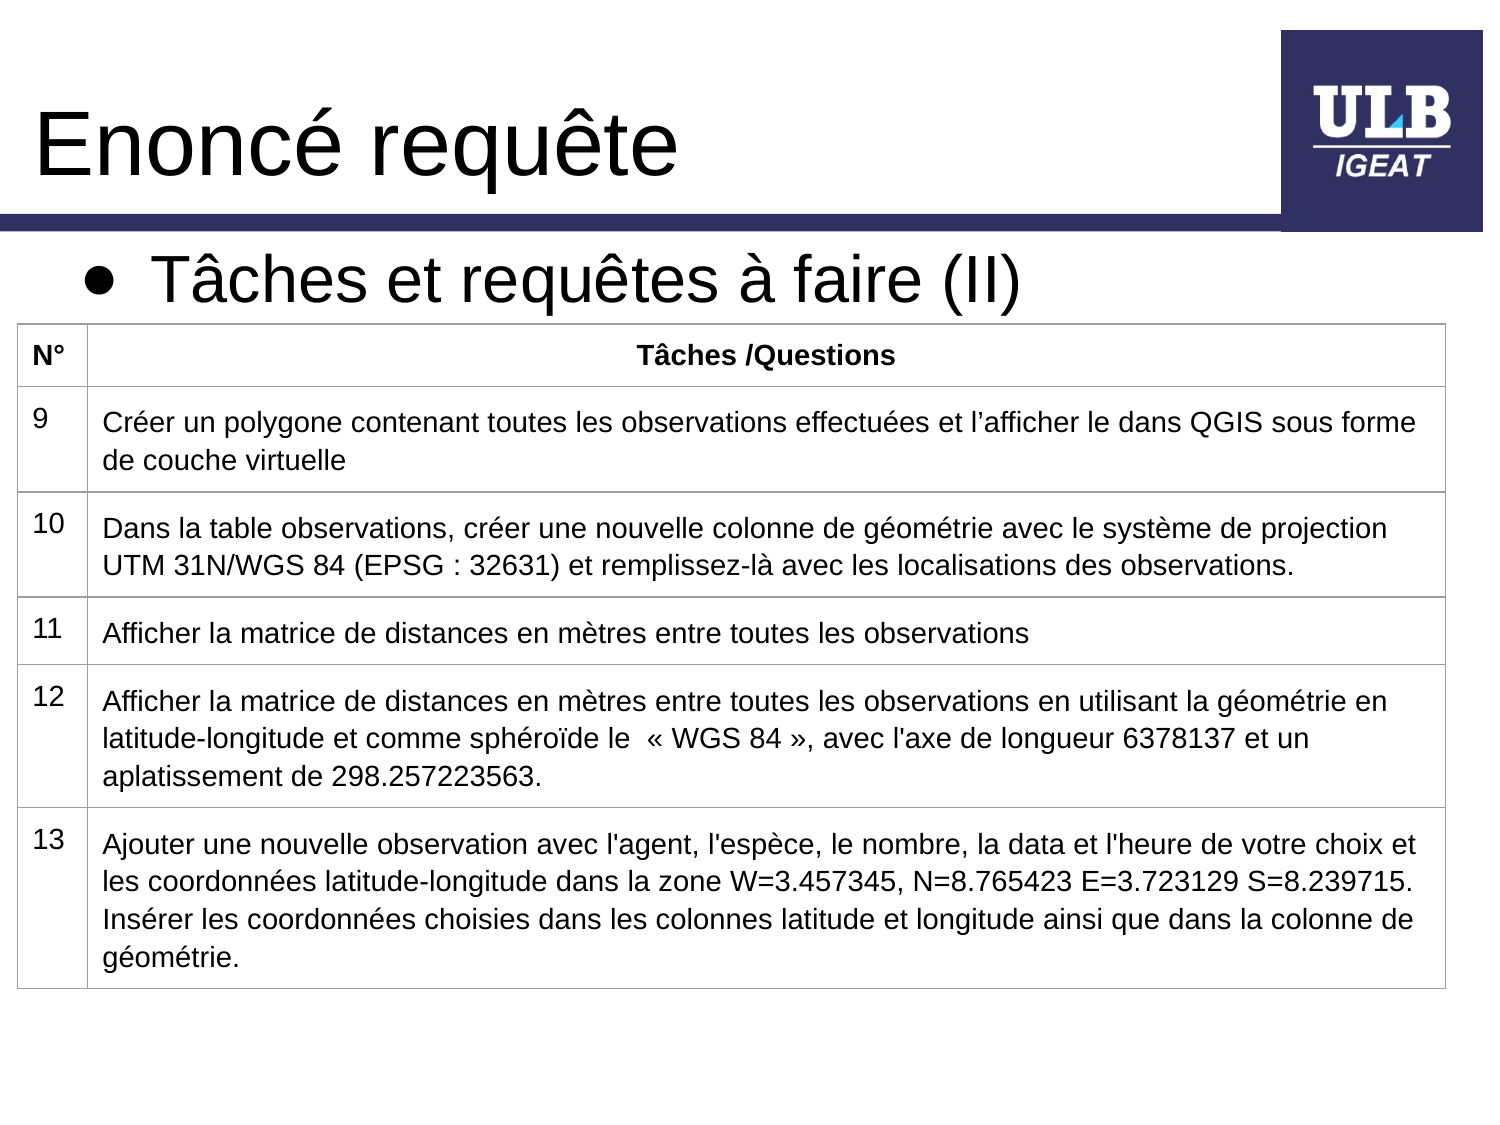

# Enoncé requête
Tâches et requêtes à faire (II)
| N° | Tâches /Questions |
| --- | --- |
| 9 | Créer un polygone contenant toutes les observations effectuées et l’afficher le dans QGIS sous forme de couche virtuelle |
| 10 | Dans la table observations, créer une nouvelle colonne de géométrie avec le système de projection UTM 31N/WGS 84 (EPSG : 32631) et remplissez-là avec les localisations des observations. |
| 11 | Afficher la matrice de distances en mètres entre toutes les observations |
| 12 | Afficher la matrice de distances en mètres entre toutes les observations en utilisant la géométrie en latitude-longitude et comme sphéroïde le « WGS 84 », avec l'axe de longueur 6378137 et un aplatissement de 298.257223563. |
| 13 | Ajouter une nouvelle observation avec l'agent, l'espèce, le nombre, la data et l'heure de votre choix et les coordonnées latitude-longitude dans la zone W=3.457345, N=8.765423 E=3.723129 S=8.239715. Insérer les coordonnées choisies dans les colonnes latitude et longitude ainsi que dans la colonne de géométrie. |